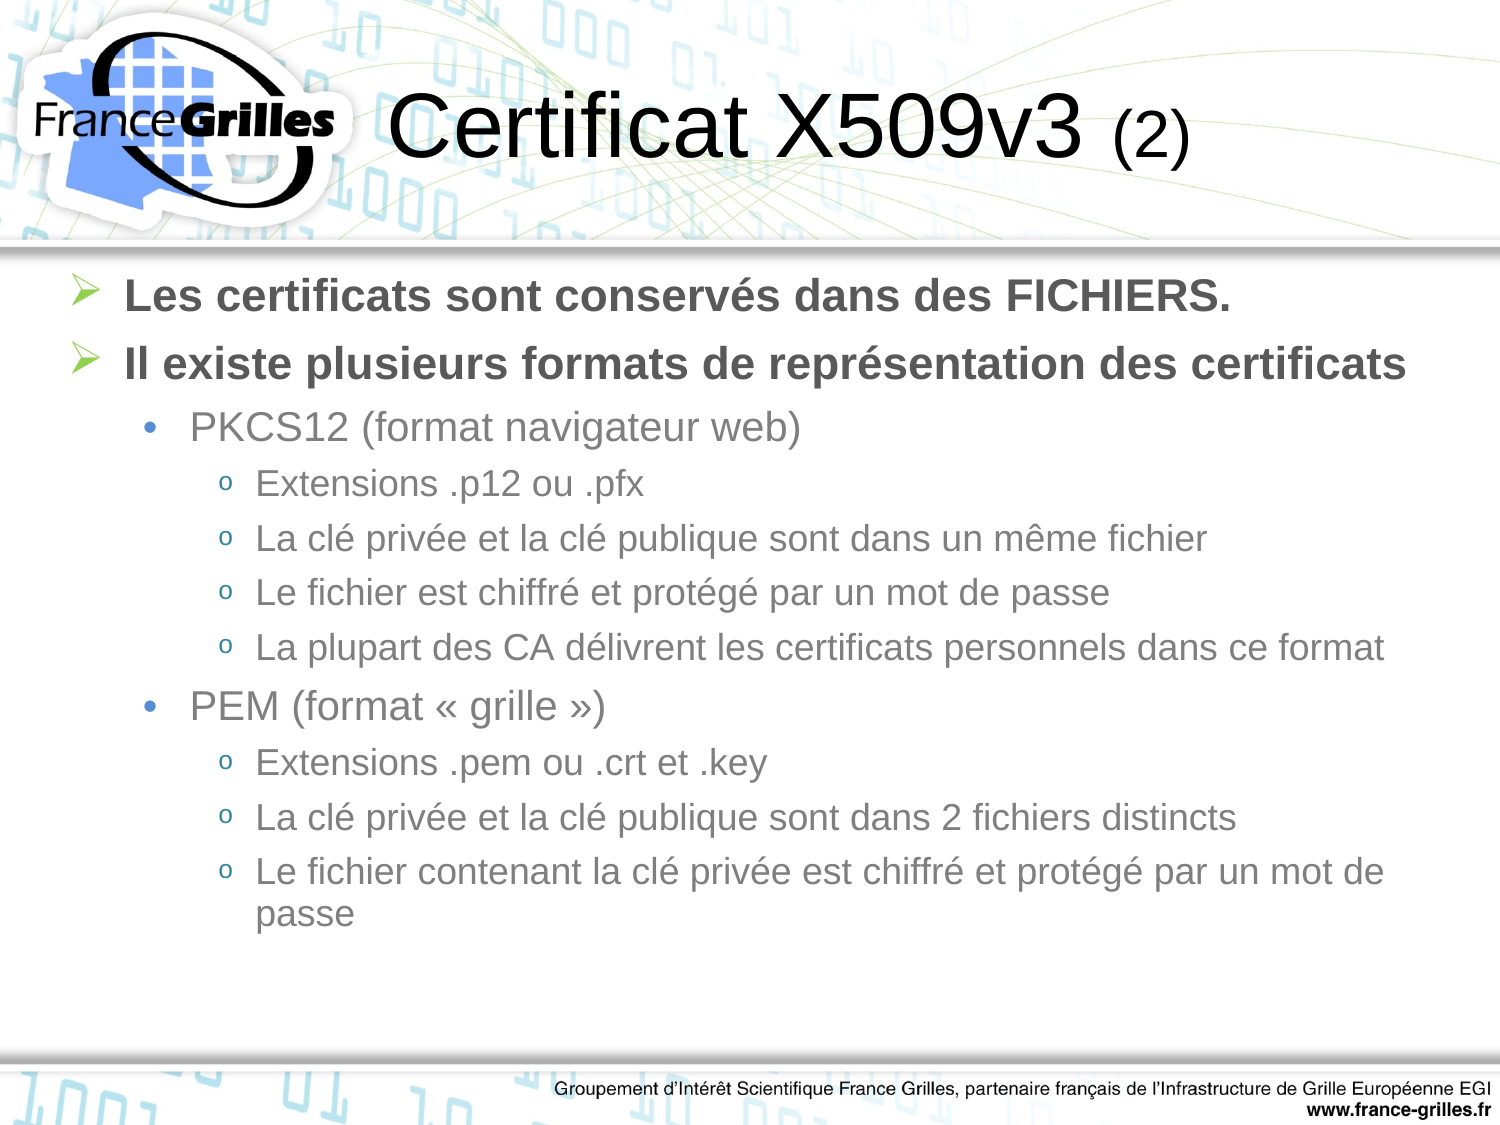

# Certificat X509v3 (2)
Les certificats sont conservés dans des FICHIERS.
Il existe plusieurs formats de représentation des certificats
PKCS12 (format navigateur web)
Extensions .p12 ou .pfx
La clé privée et la clé publique sont dans un même fichier
Le fichier est chiffré et protégé par un mot de passe
La plupart des CA délivrent les certificats personnels dans ce format
PEM (format « grille »)
Extensions .pem ou .crt et .key
La clé privée et la clé publique sont dans 2 fichiers distincts
Le fichier contenant la clé privée est chiffré et protégé par un mot de passe